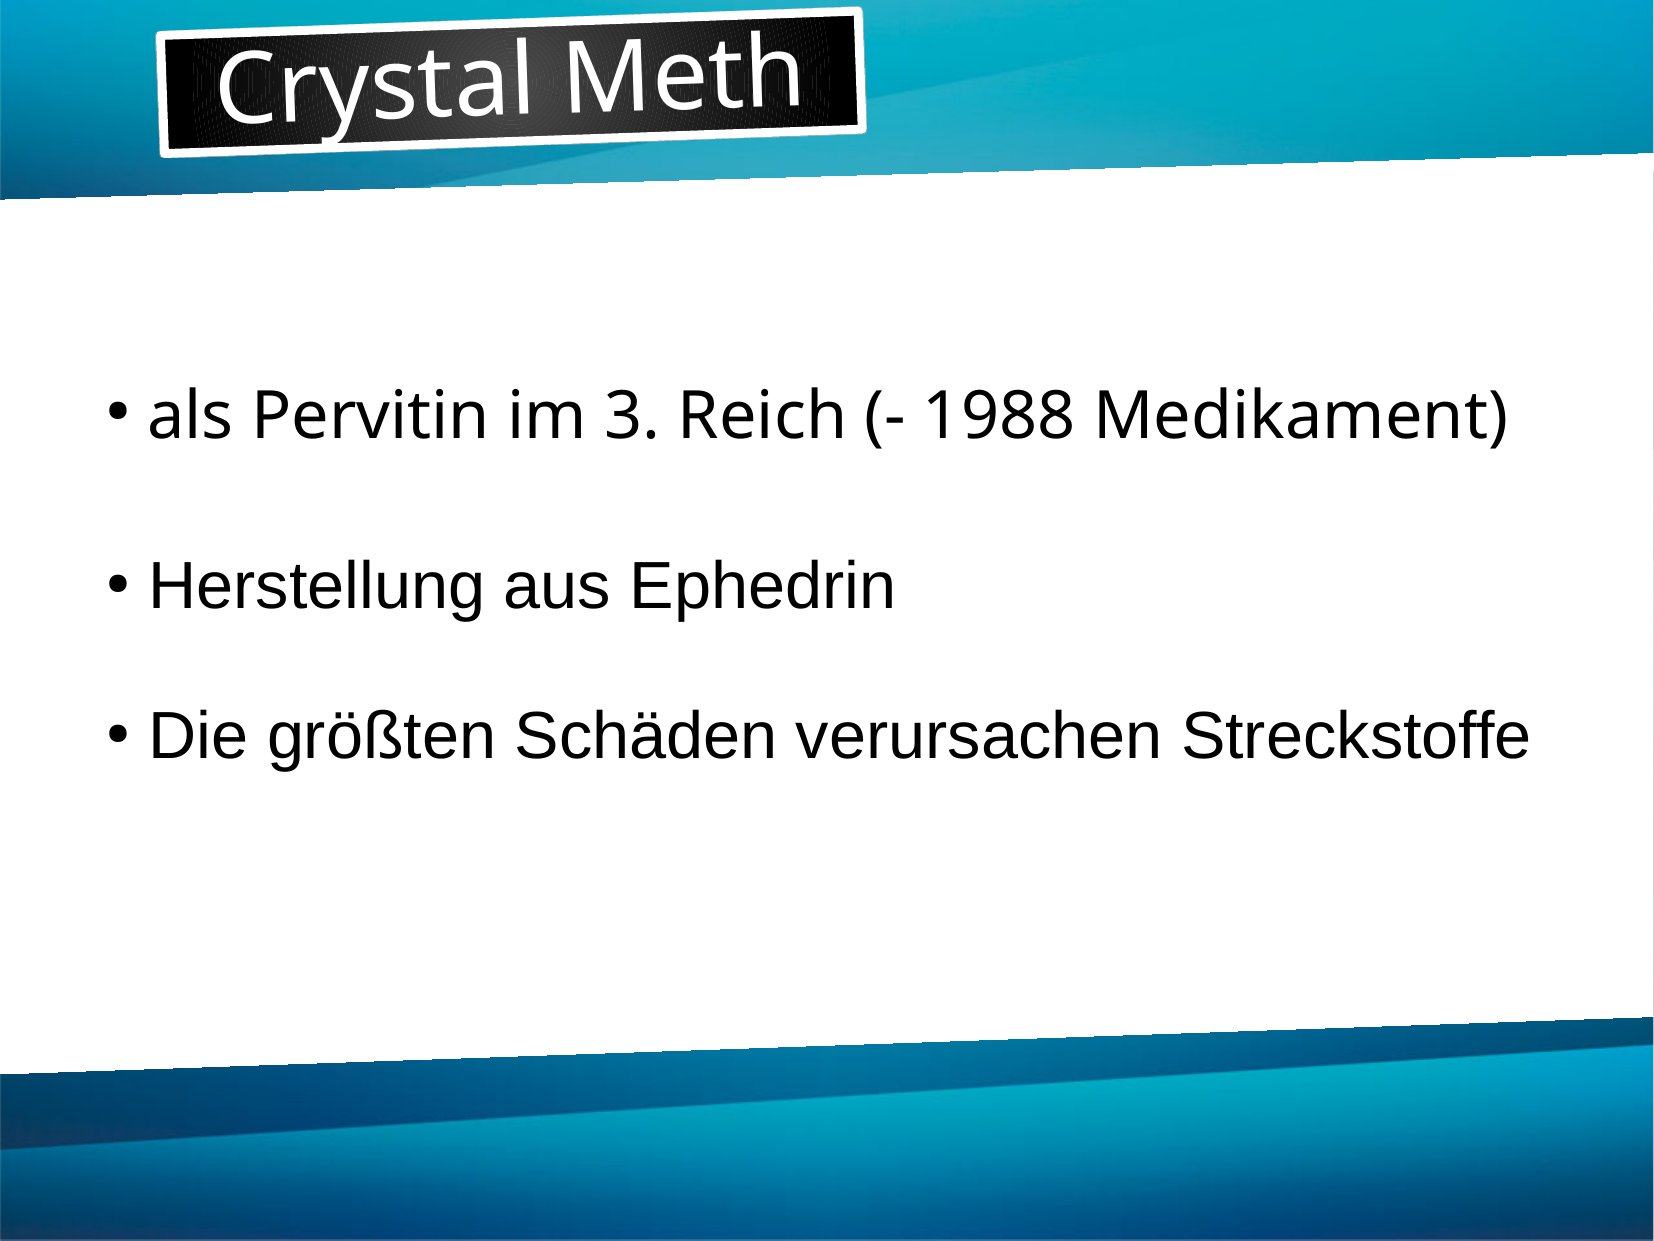

# Crystal Meth
 als Pervitin im 3. Reich (- 1988 Medikament)
 Herstellung aus Ephedrin
 Die größten Schäden verursachen Streckstoffe